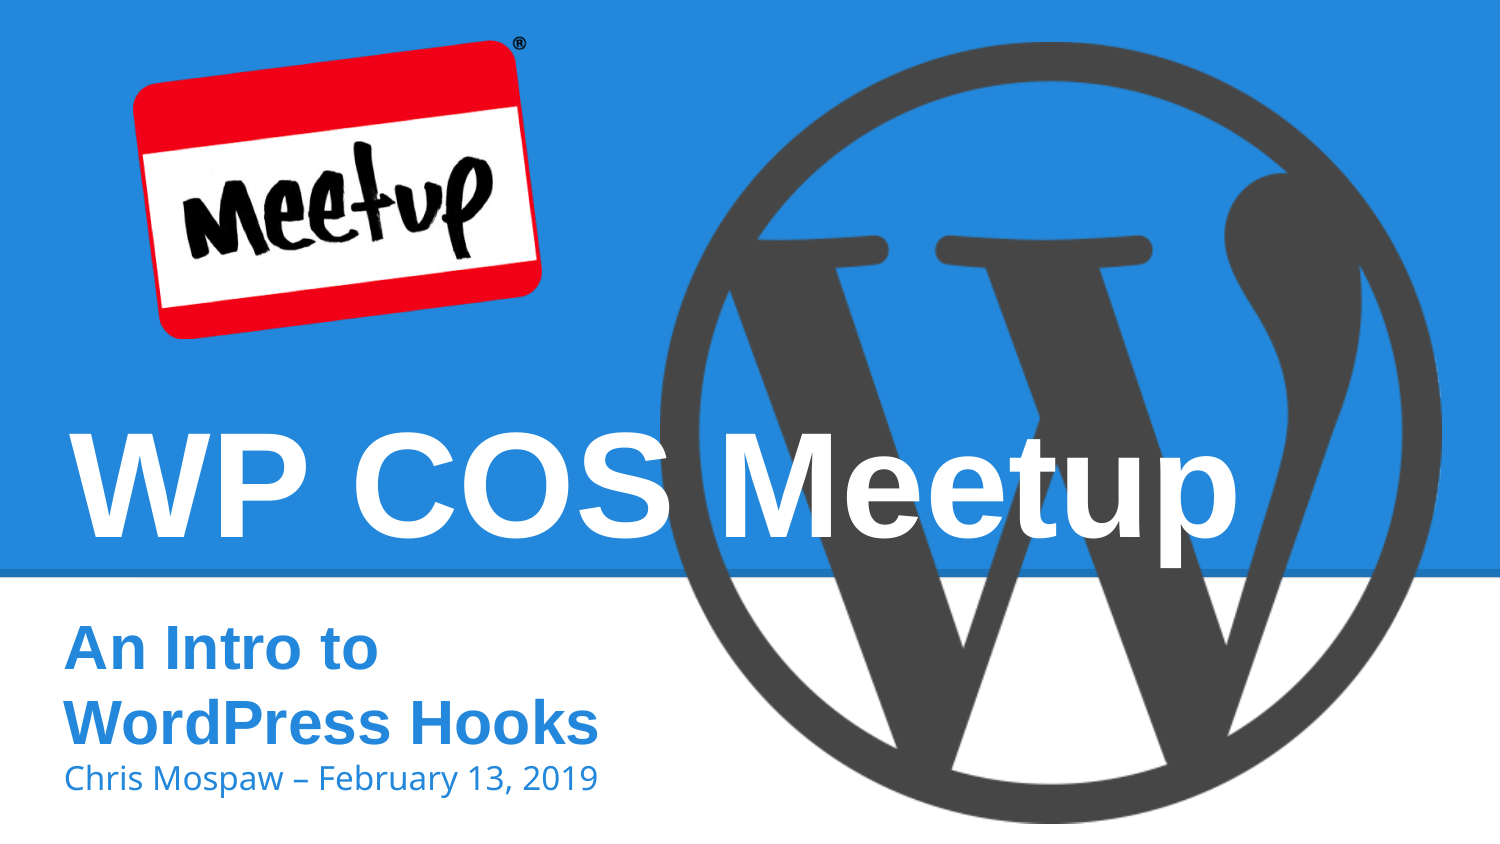

# WP COS Meetup
An Intro to
WordPress Hooks
Chris Mospaw – February 13, 2019